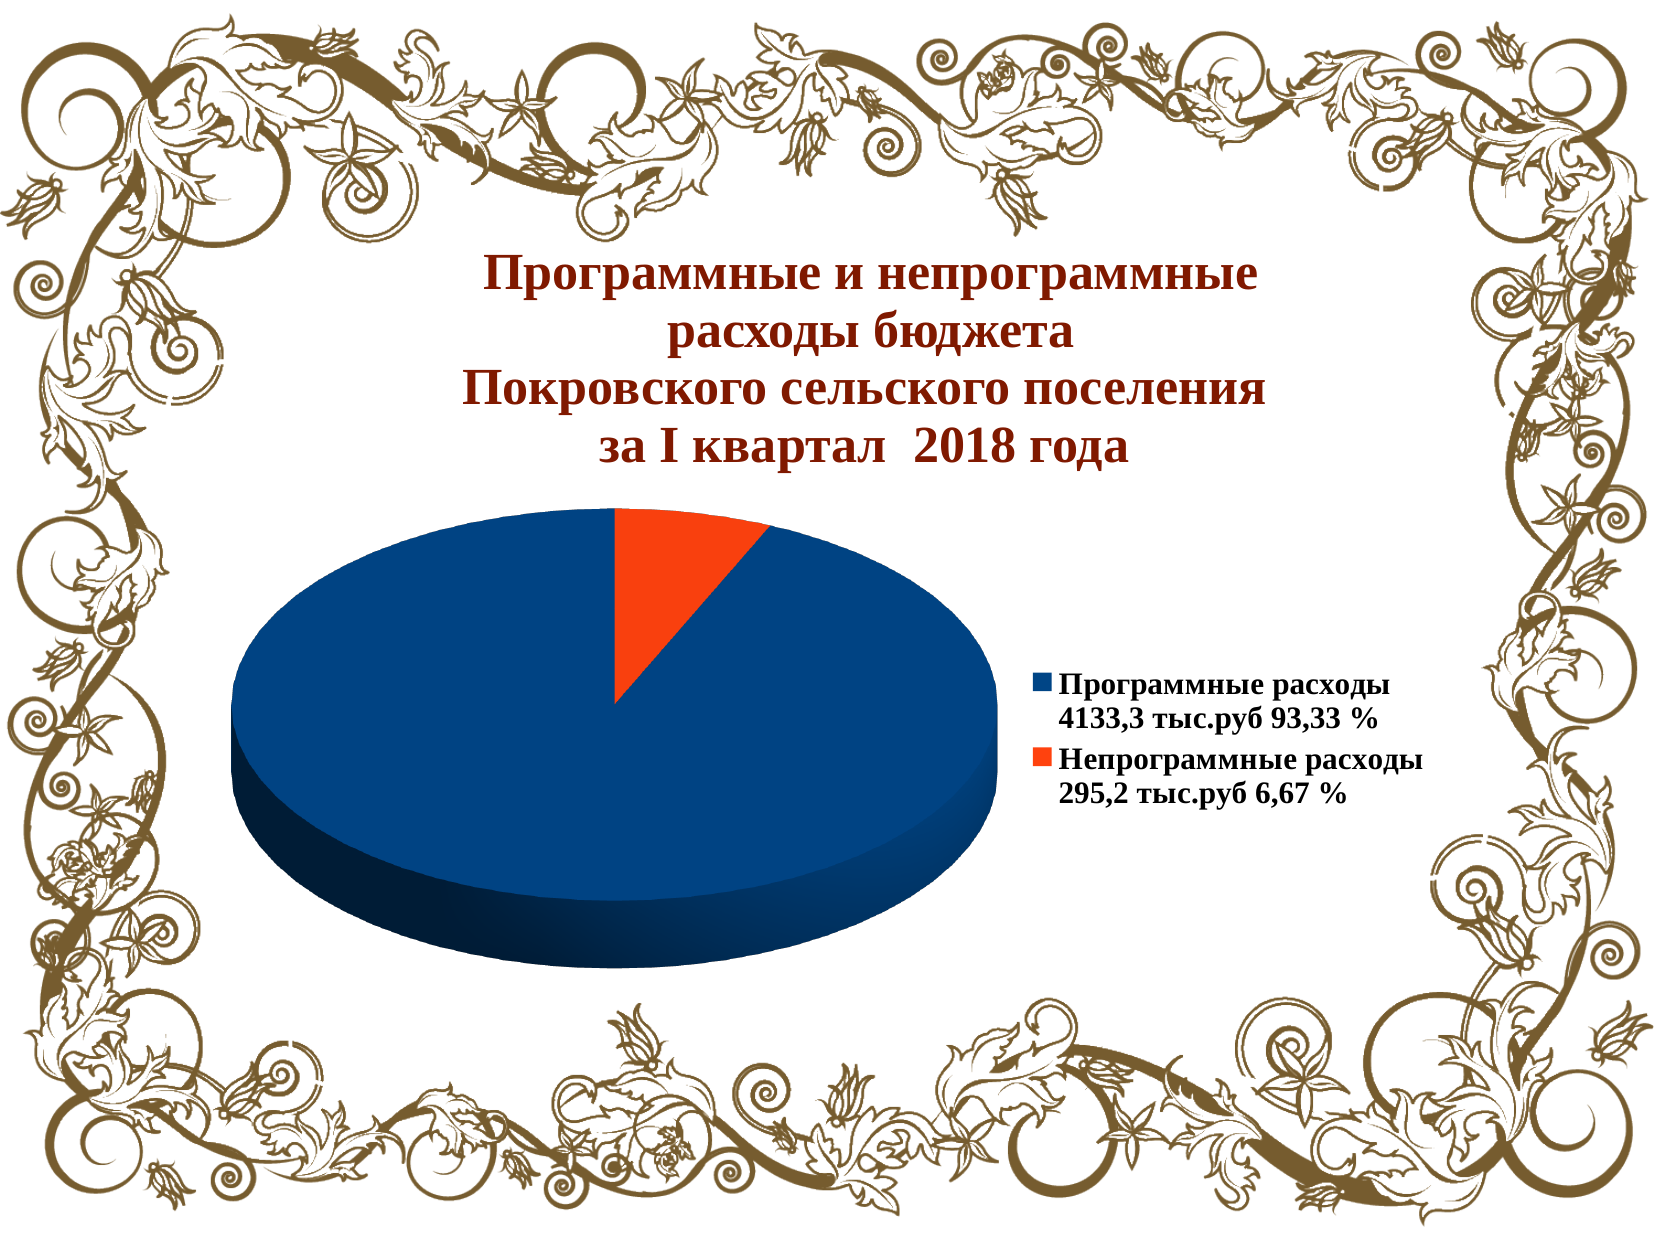

Программные и непрограммные
 расходы бюджета
Покровского сельского поселения
за I квартал 2018 года
[unsupported chart]